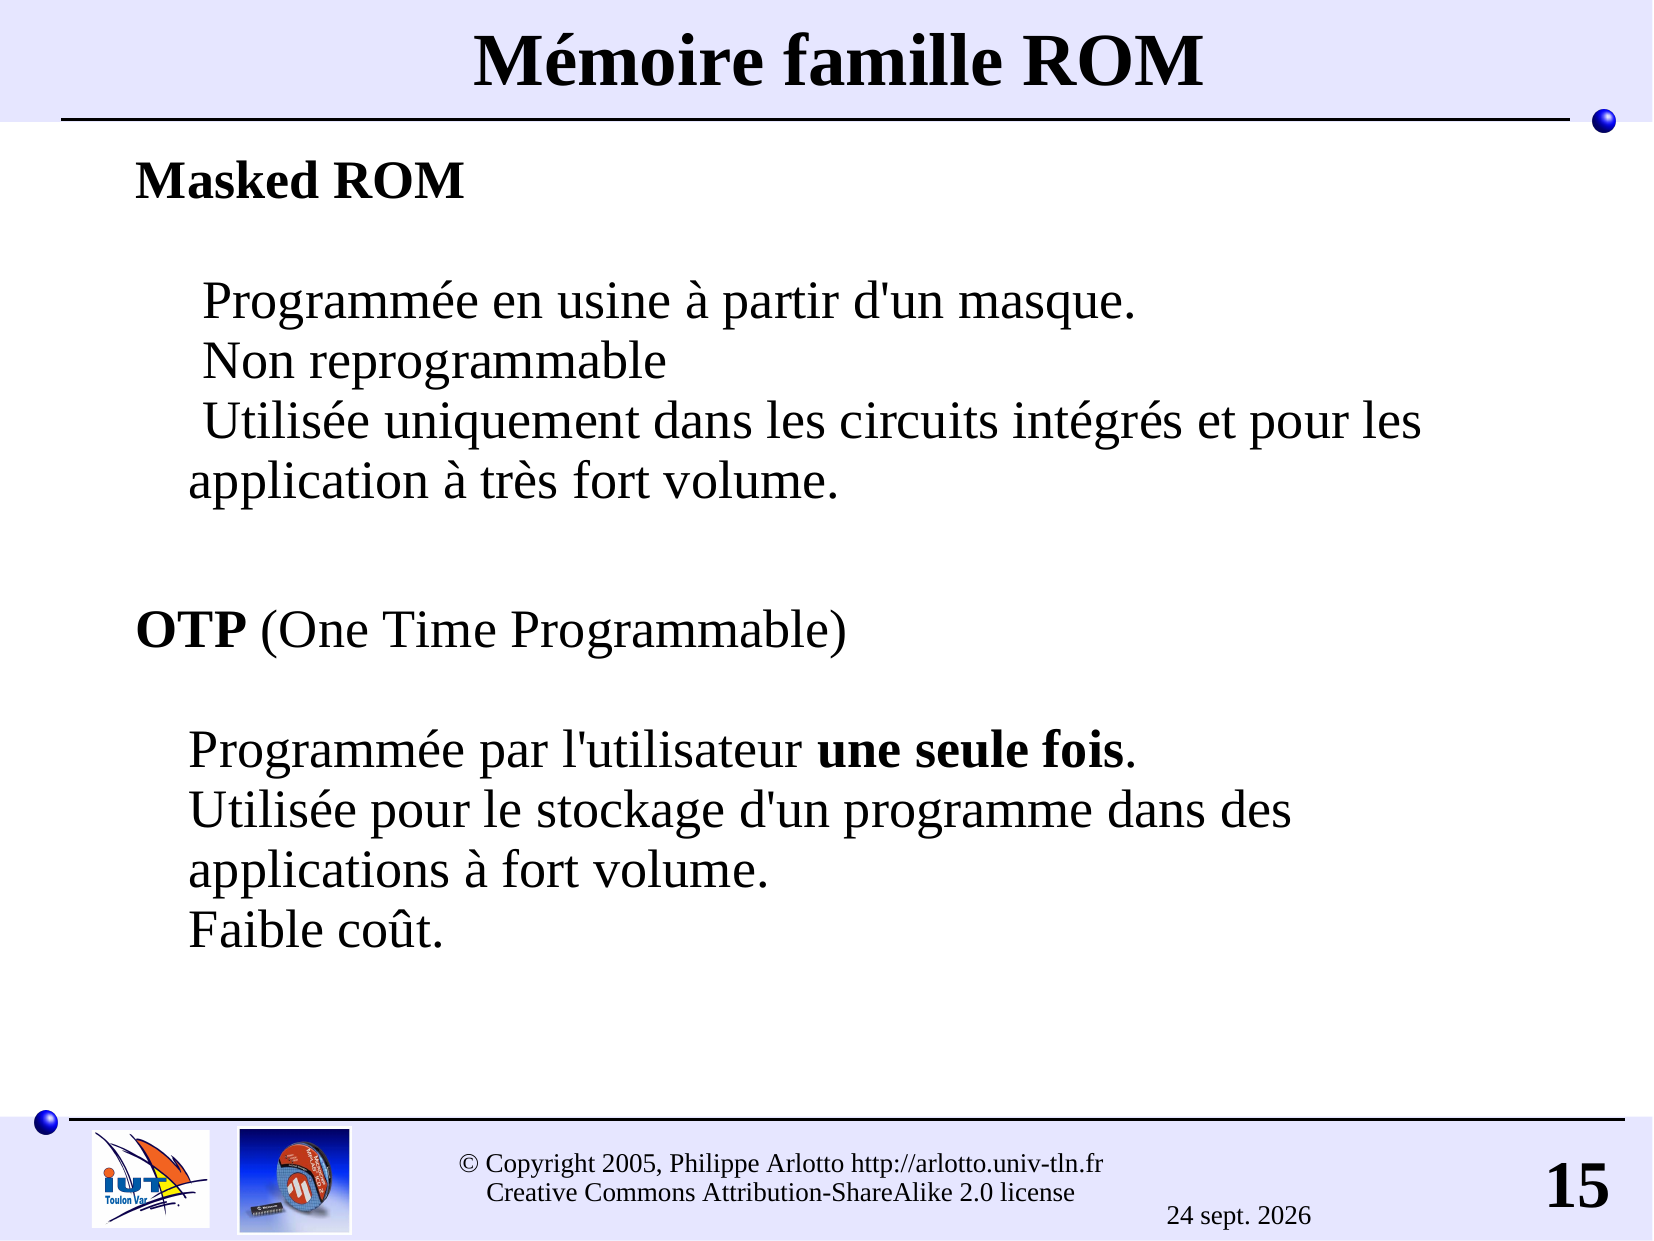

# Mémoire famille ROM
Masked ROM
 Programmée en usine à partir d'un masque.
 Non reprogrammable
 Utilisée uniquement dans les circuits intégrés et pour les application à très fort volume.
OTP (One Time Programmable)
Programmée par l'utilisateur une seule fois.
Utilisée pour le stockage d'un programme dans des applications à fort volume.
Faible coût.